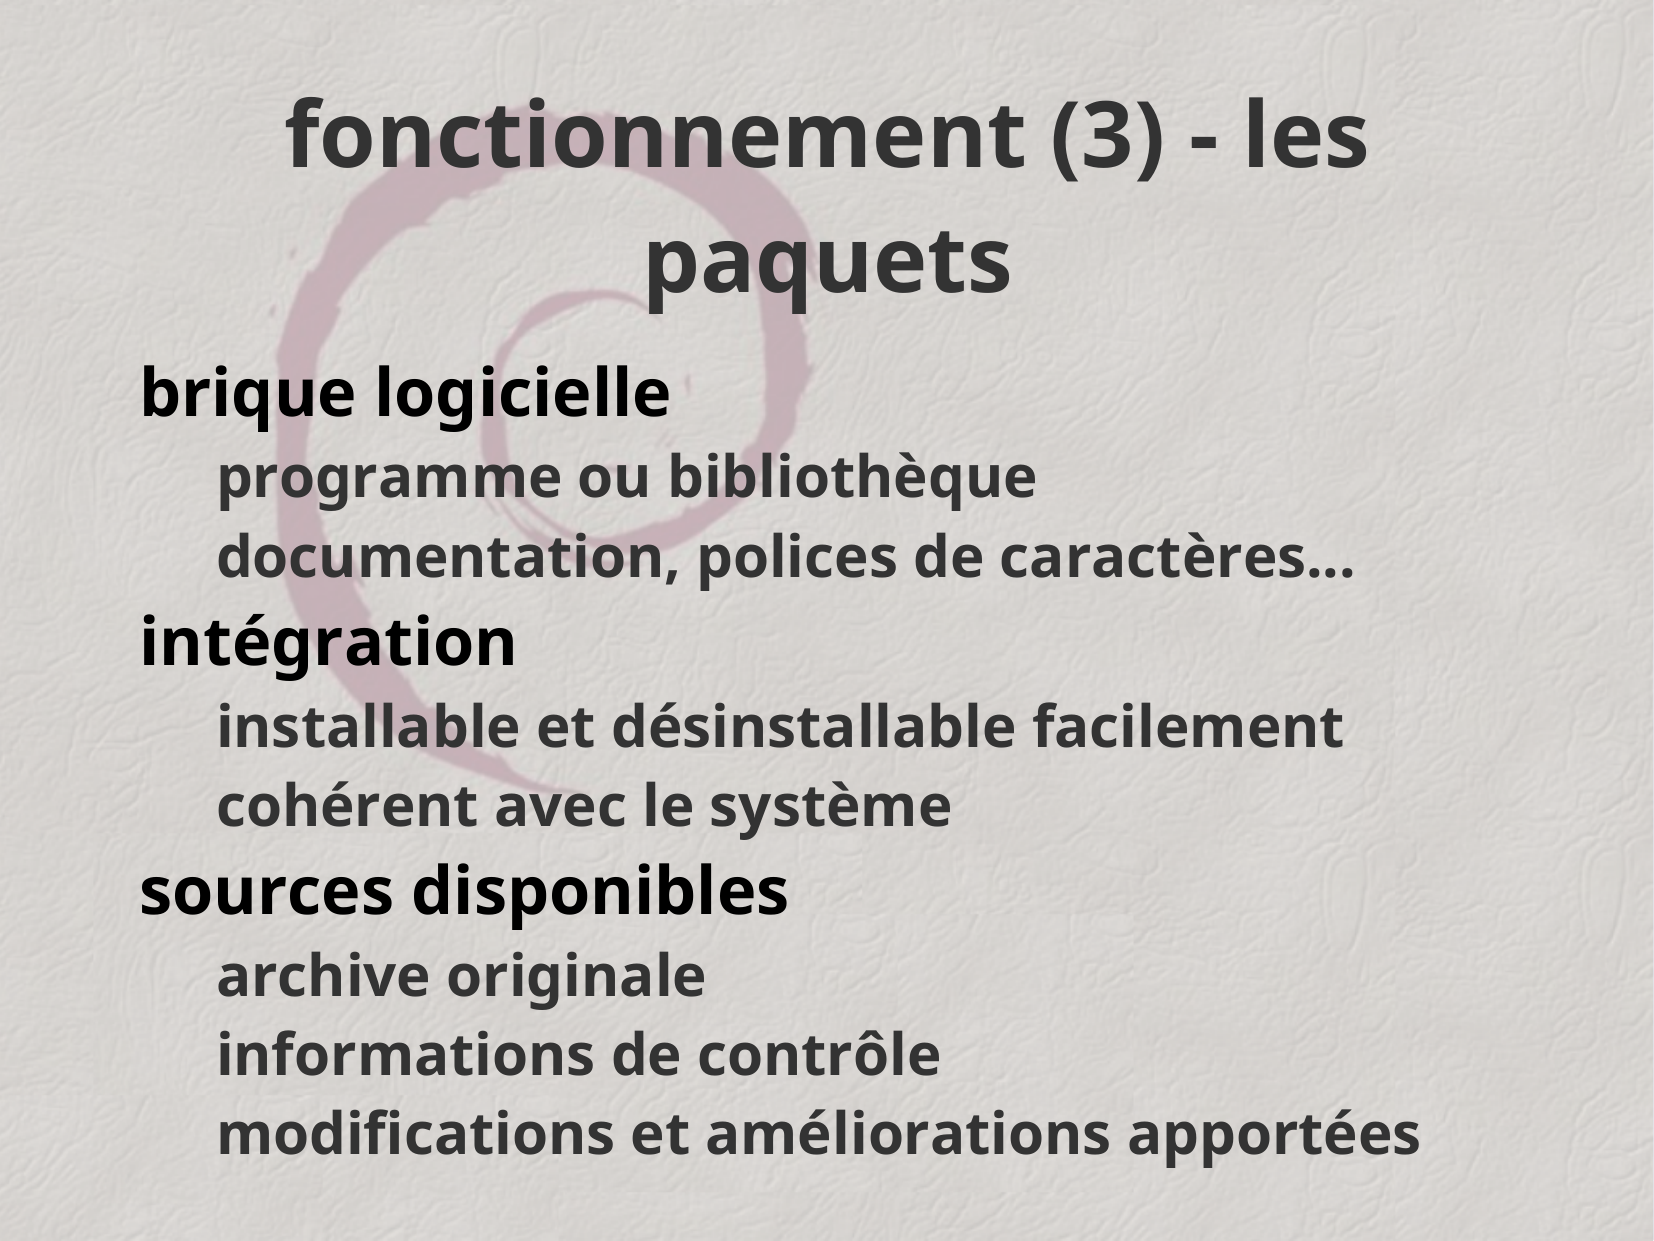

# fonctionnement (3) - les paquets
brique logicielle
programme ou bibliothèque
documentation, polices de caractères...
intégration
installable et désinstallable facilement
cohérent avec le système
sources disponibles
archive originale
informations de contrôle
modifications et améliorations apportées